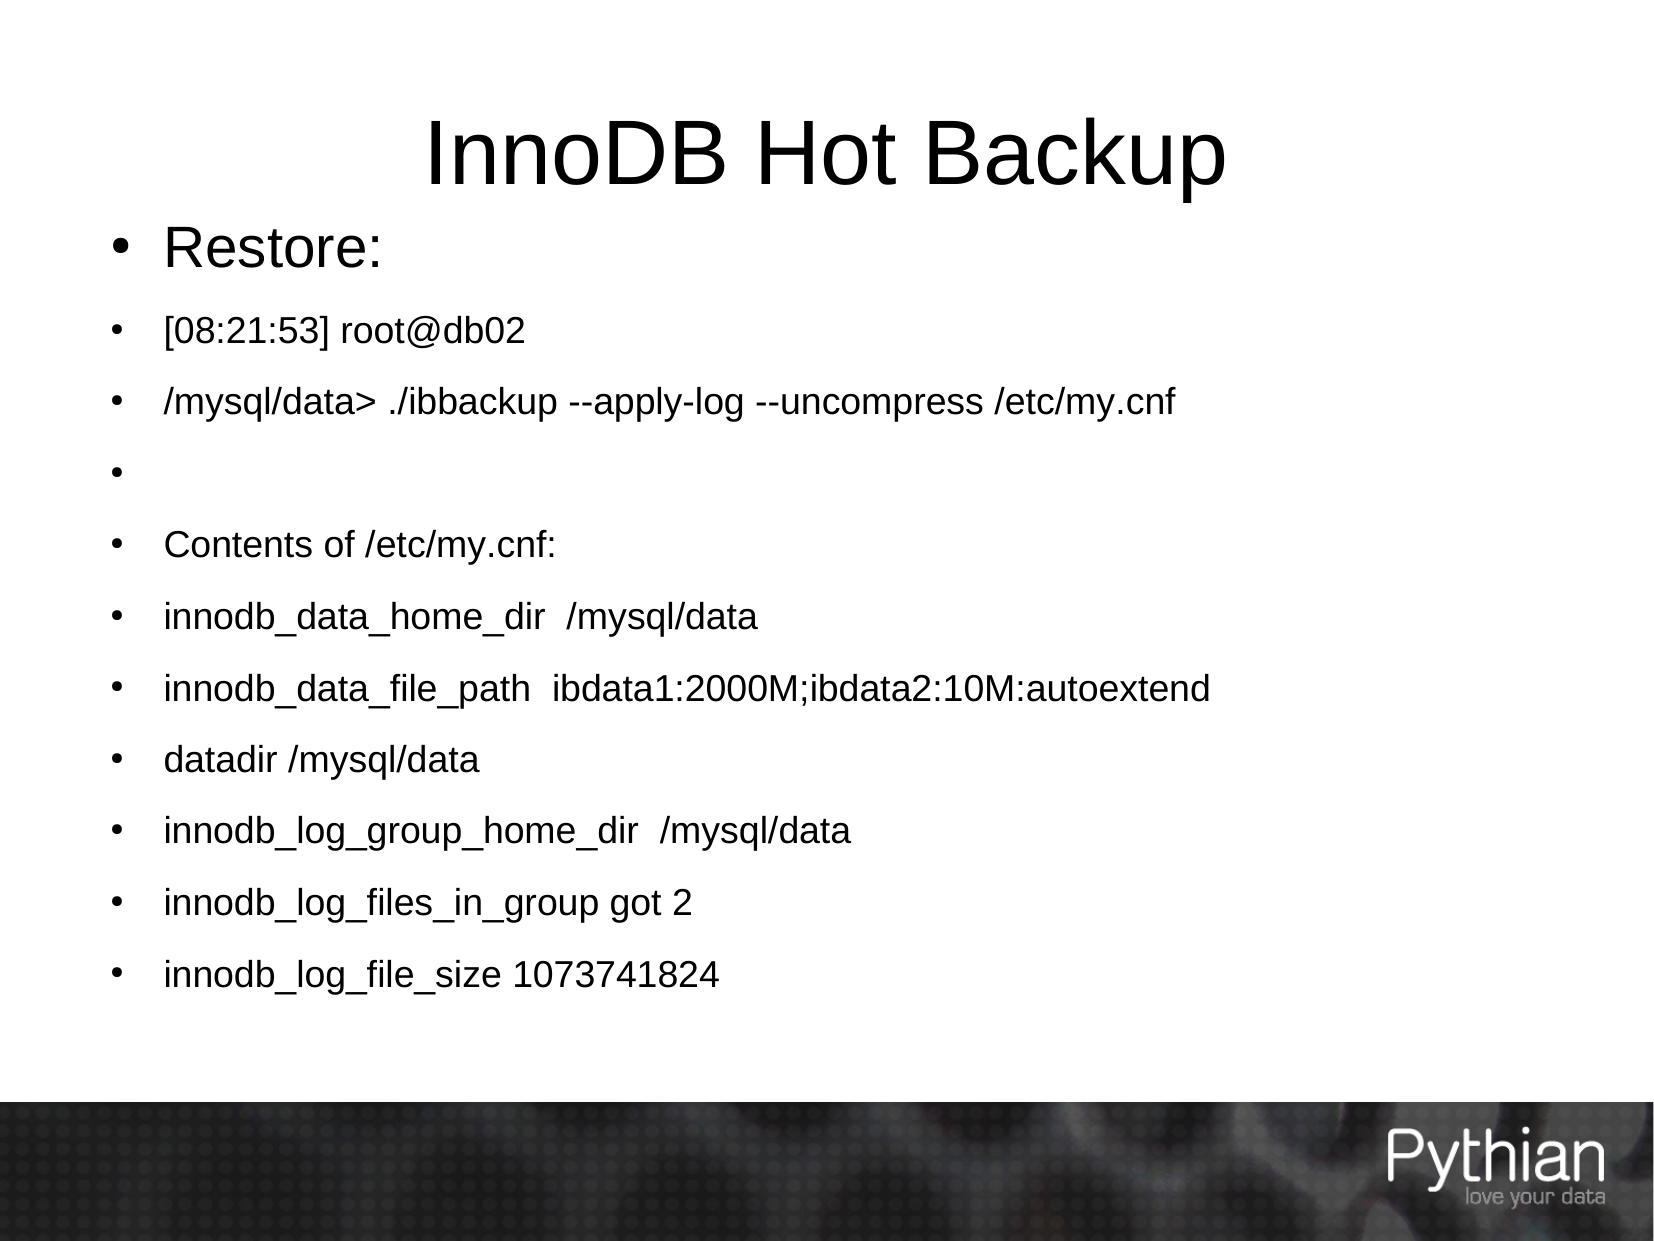

# InnoDB Hot Backup
Restore:
[08:21:53] root@db02
/mysql/data> ./ibbackup --apply-log --uncompress /etc/my.cnf
Contents of /etc/my.cnf:
innodb_data_home_dir /mysql/data
innodb_data_file_path ibdata1:2000M;ibdata2:10M:autoextend
datadir /mysql/data
innodb_log_group_home_dir /mysql/data
innodb_log_files_in_group got 2
innodb_log_file_size 1073741824